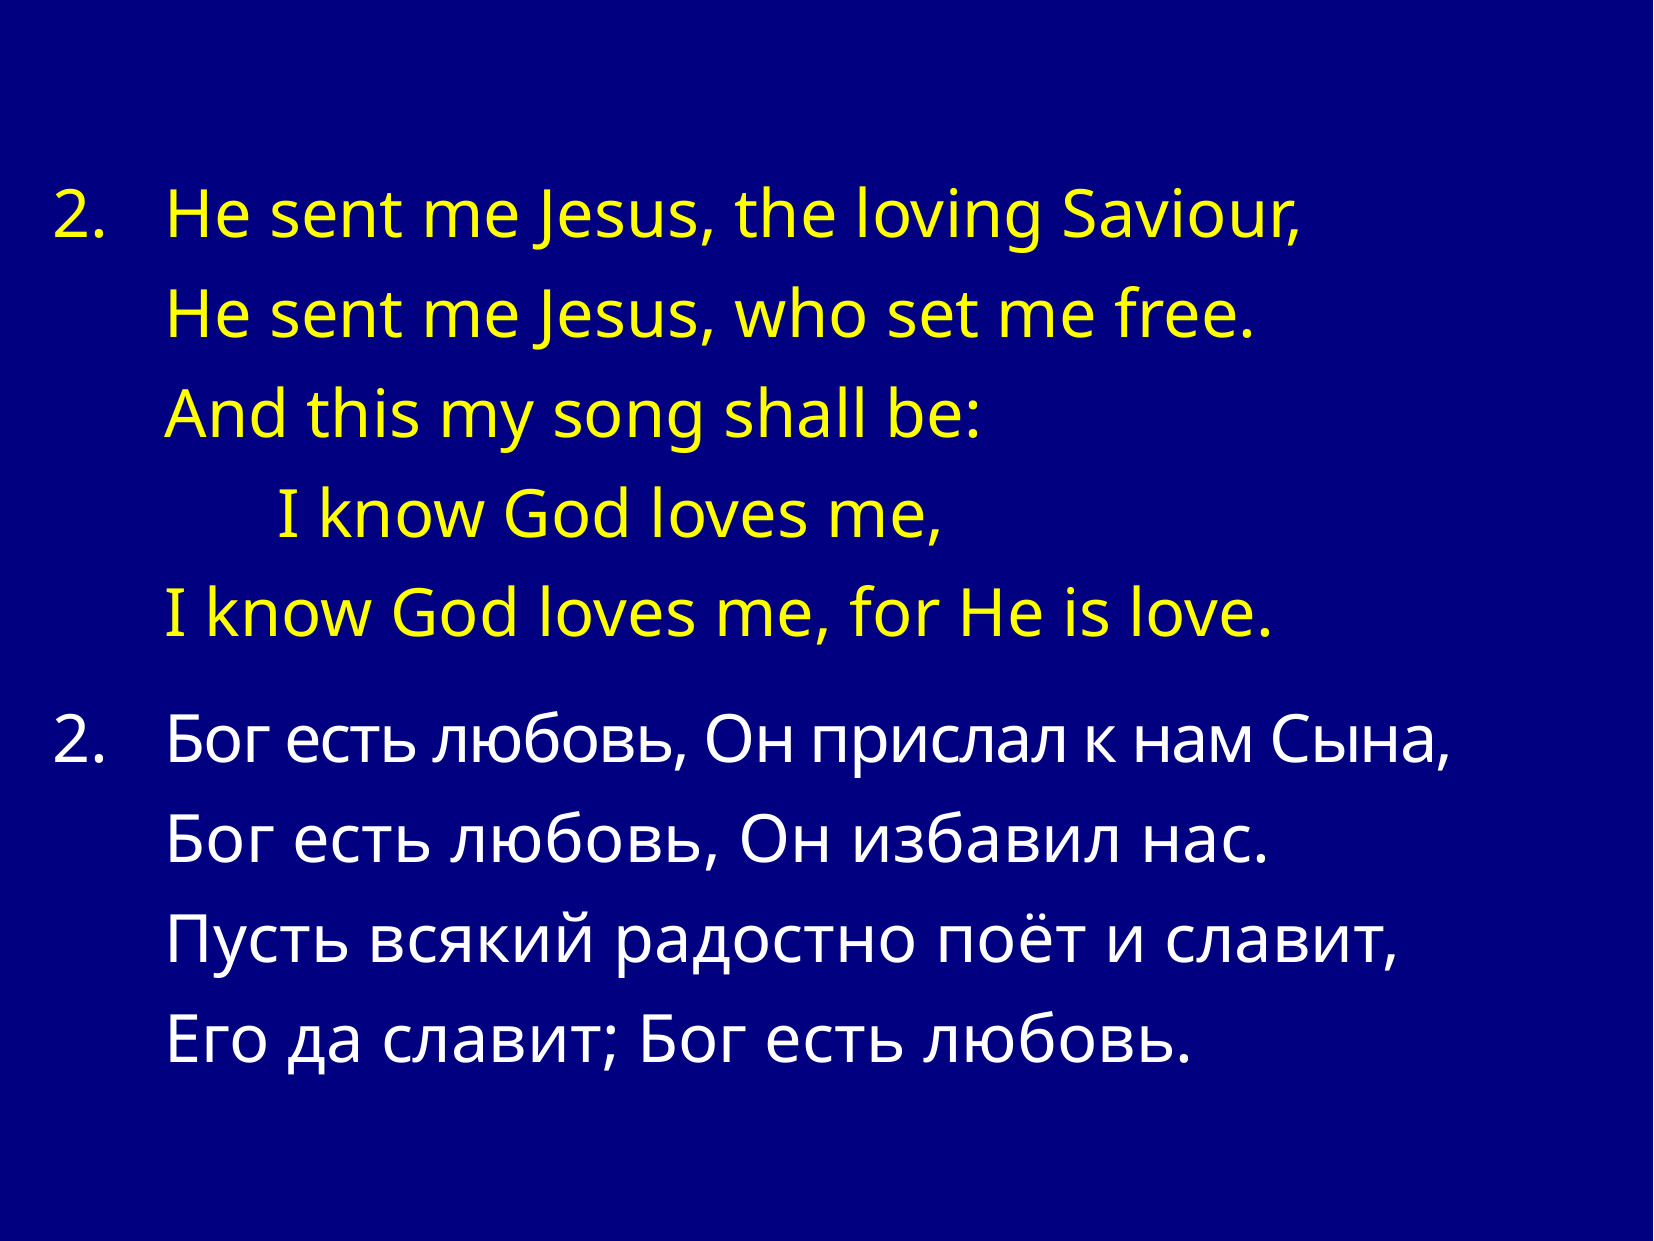

2.	He sent me Jesus, the loving Saviour,
	He sent me Jesus, who set me free.
	And this my song shall be:
		I know God loves me,
	I know God loves me, for He is love.
2.	Бог есть любовь, Он прислал к нам Сына,
	Бог есть любовь, Он избавил нас.
	Пусть всякий радостно поёт и славит,
	Его да славит; Бог есть любовь.